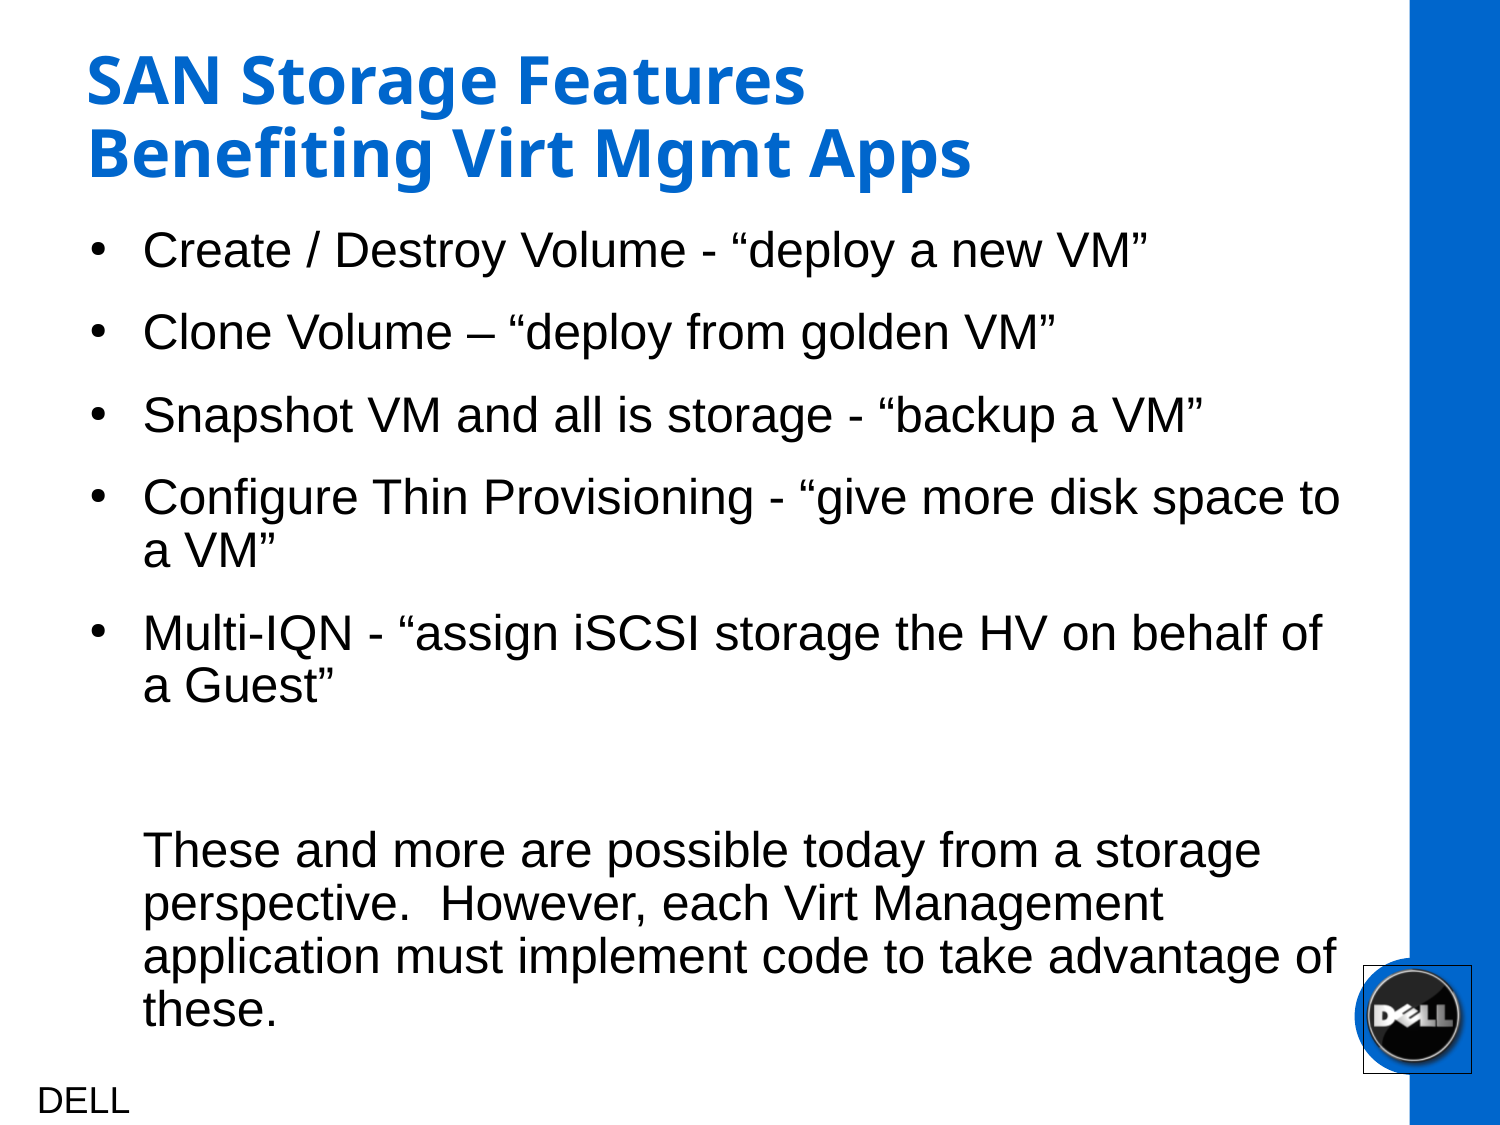

SAN Storage Features
Benefiting Virt Mgmt Apps
# Create / Destroy Volume - “deploy a new VM”
Clone Volume – “deploy from golden VM”
Snapshot VM and all is storage - “backup a VM”
Configure Thin Provisioning - “give more disk space to a VM”
Multi-IQN - “assign iSCSI storage the HV on behalf of a Guest”
These and more are possible today from a storage perspective. However, each Virt Management application must implement code to take advantage of these.